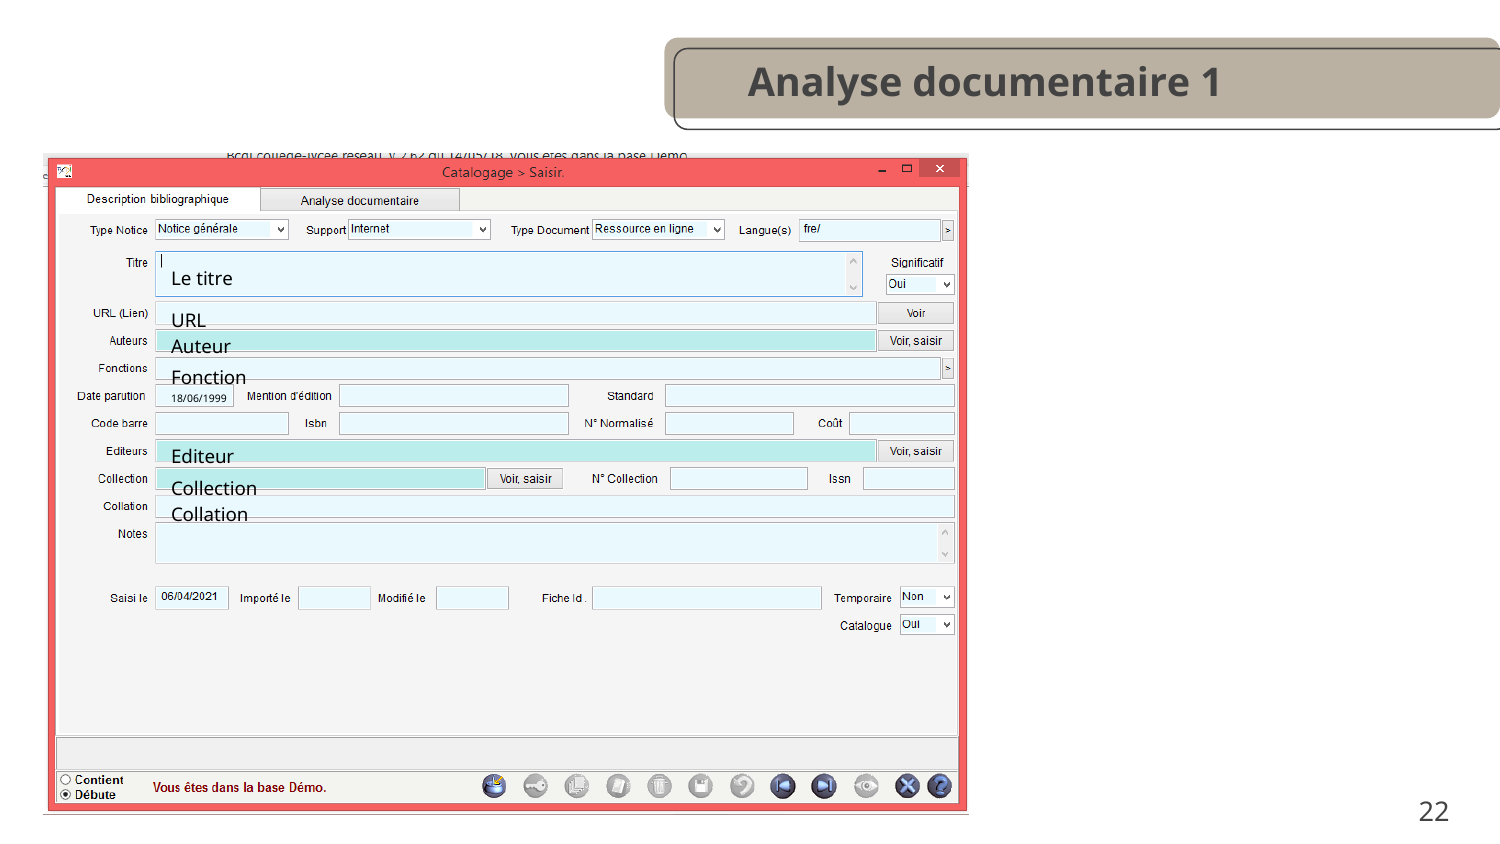

Analyse documentaire 1
Le titre
URL
Auteur
Fonction
18/06/1999
Editeur
Collection
Collation